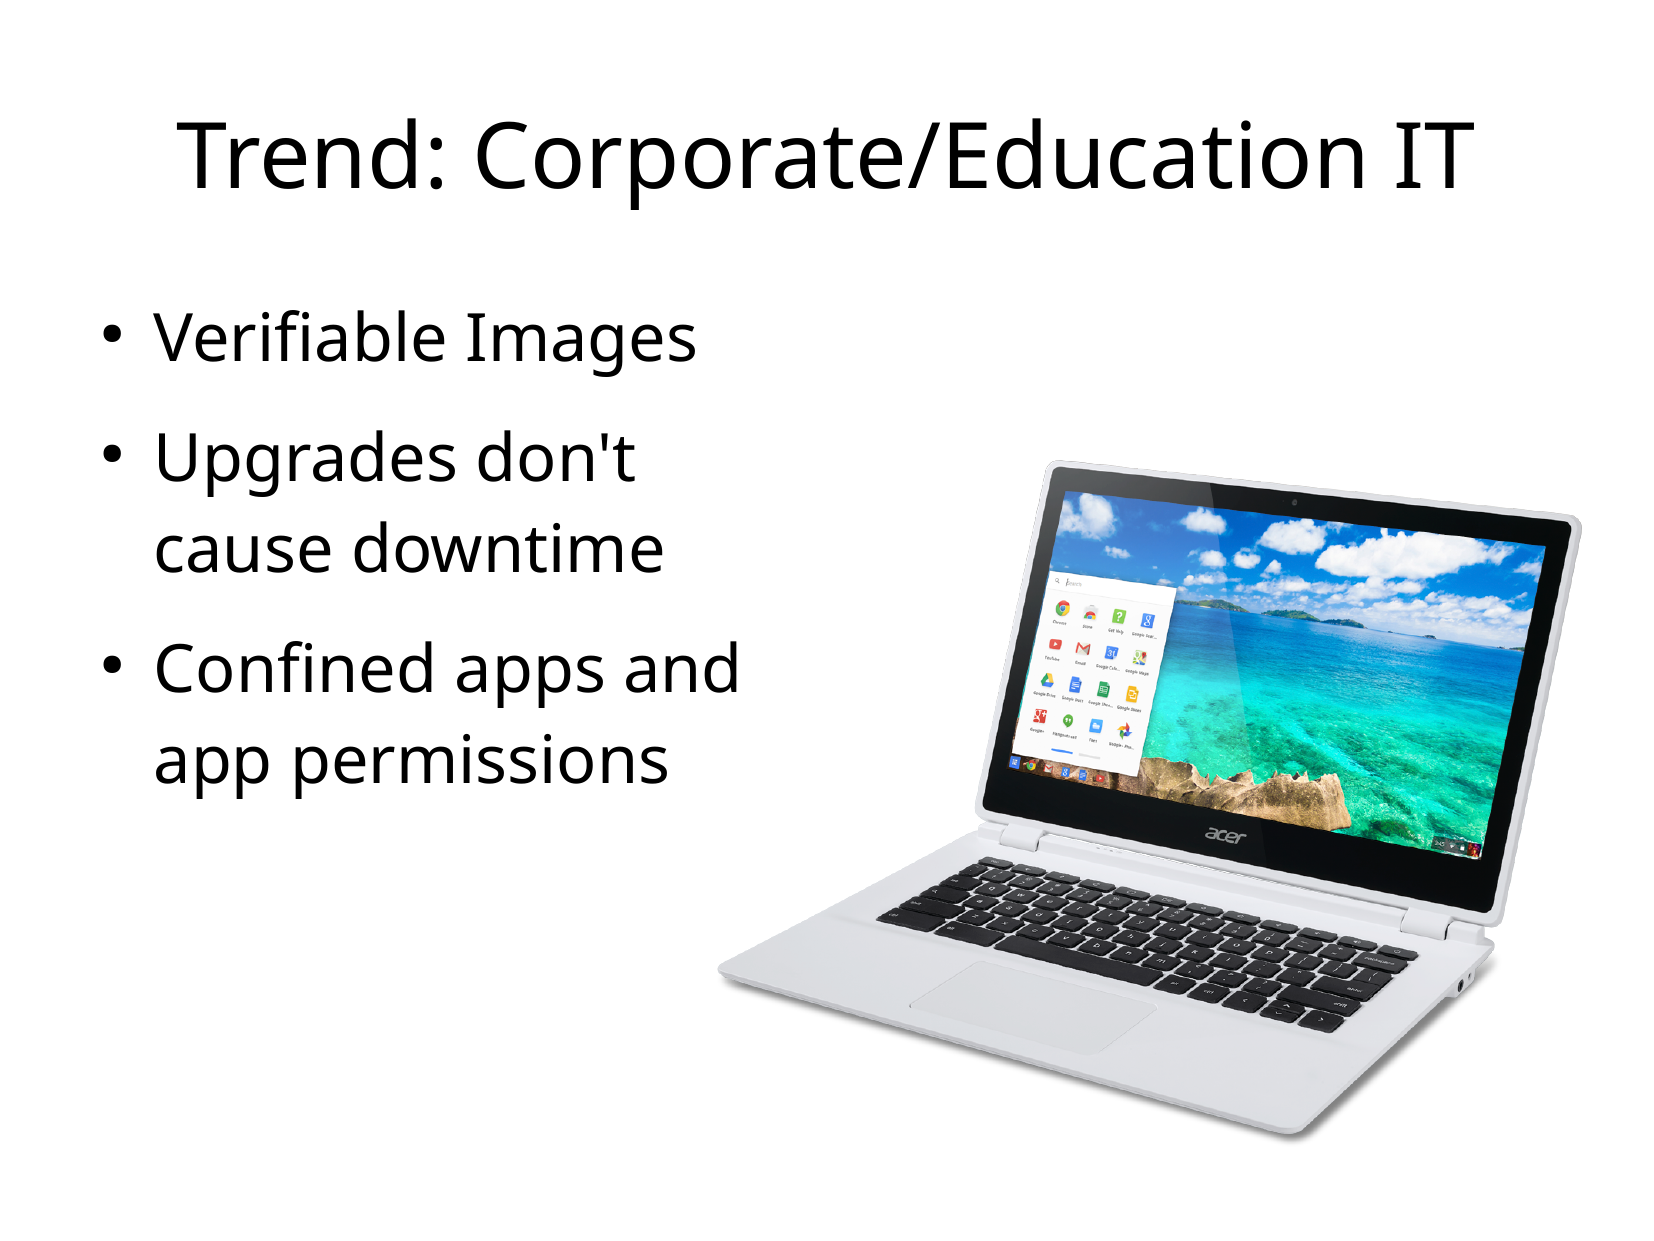

# Trend: Corporate/Education IT
Verifiable Images
Upgrades don't cause downtime
Confined apps and app permissions